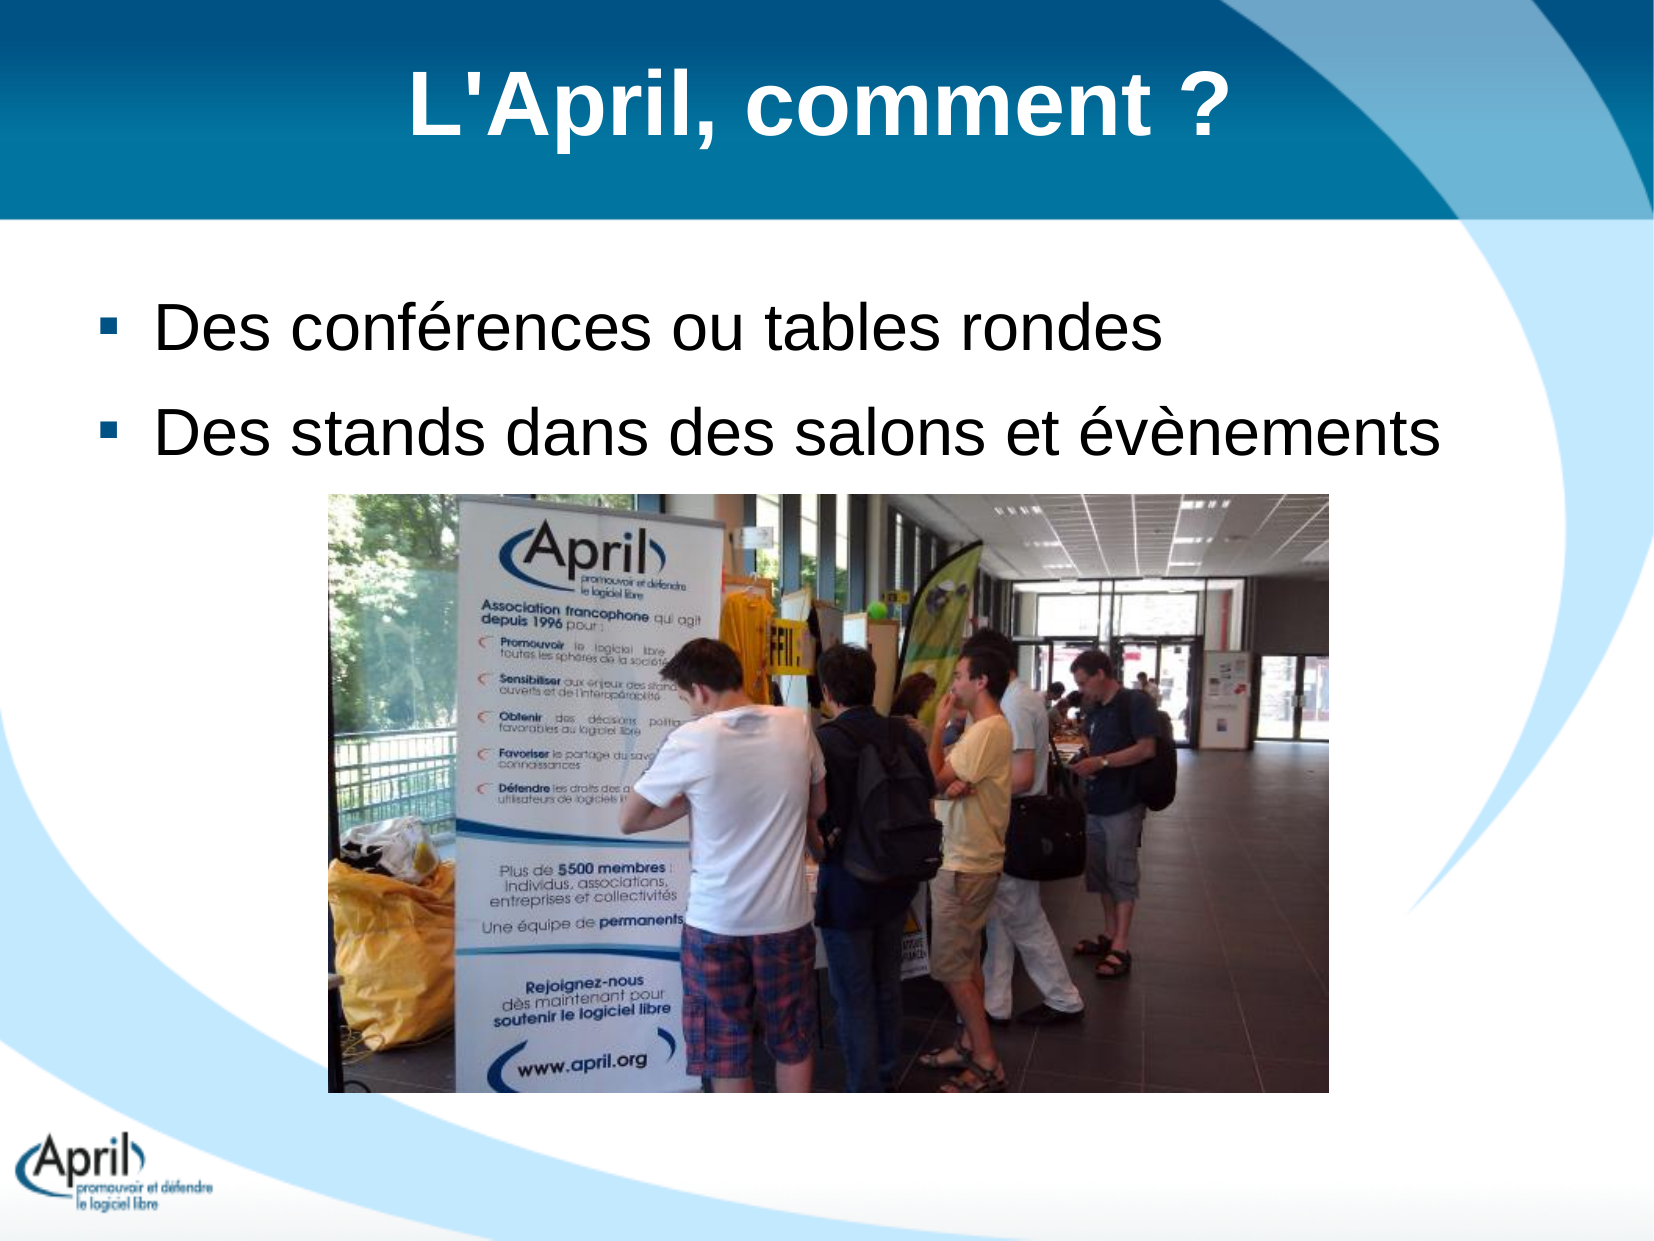

# L'April, comment ?
Des conférences ou tables rondes
Des stands dans des salons et évènements